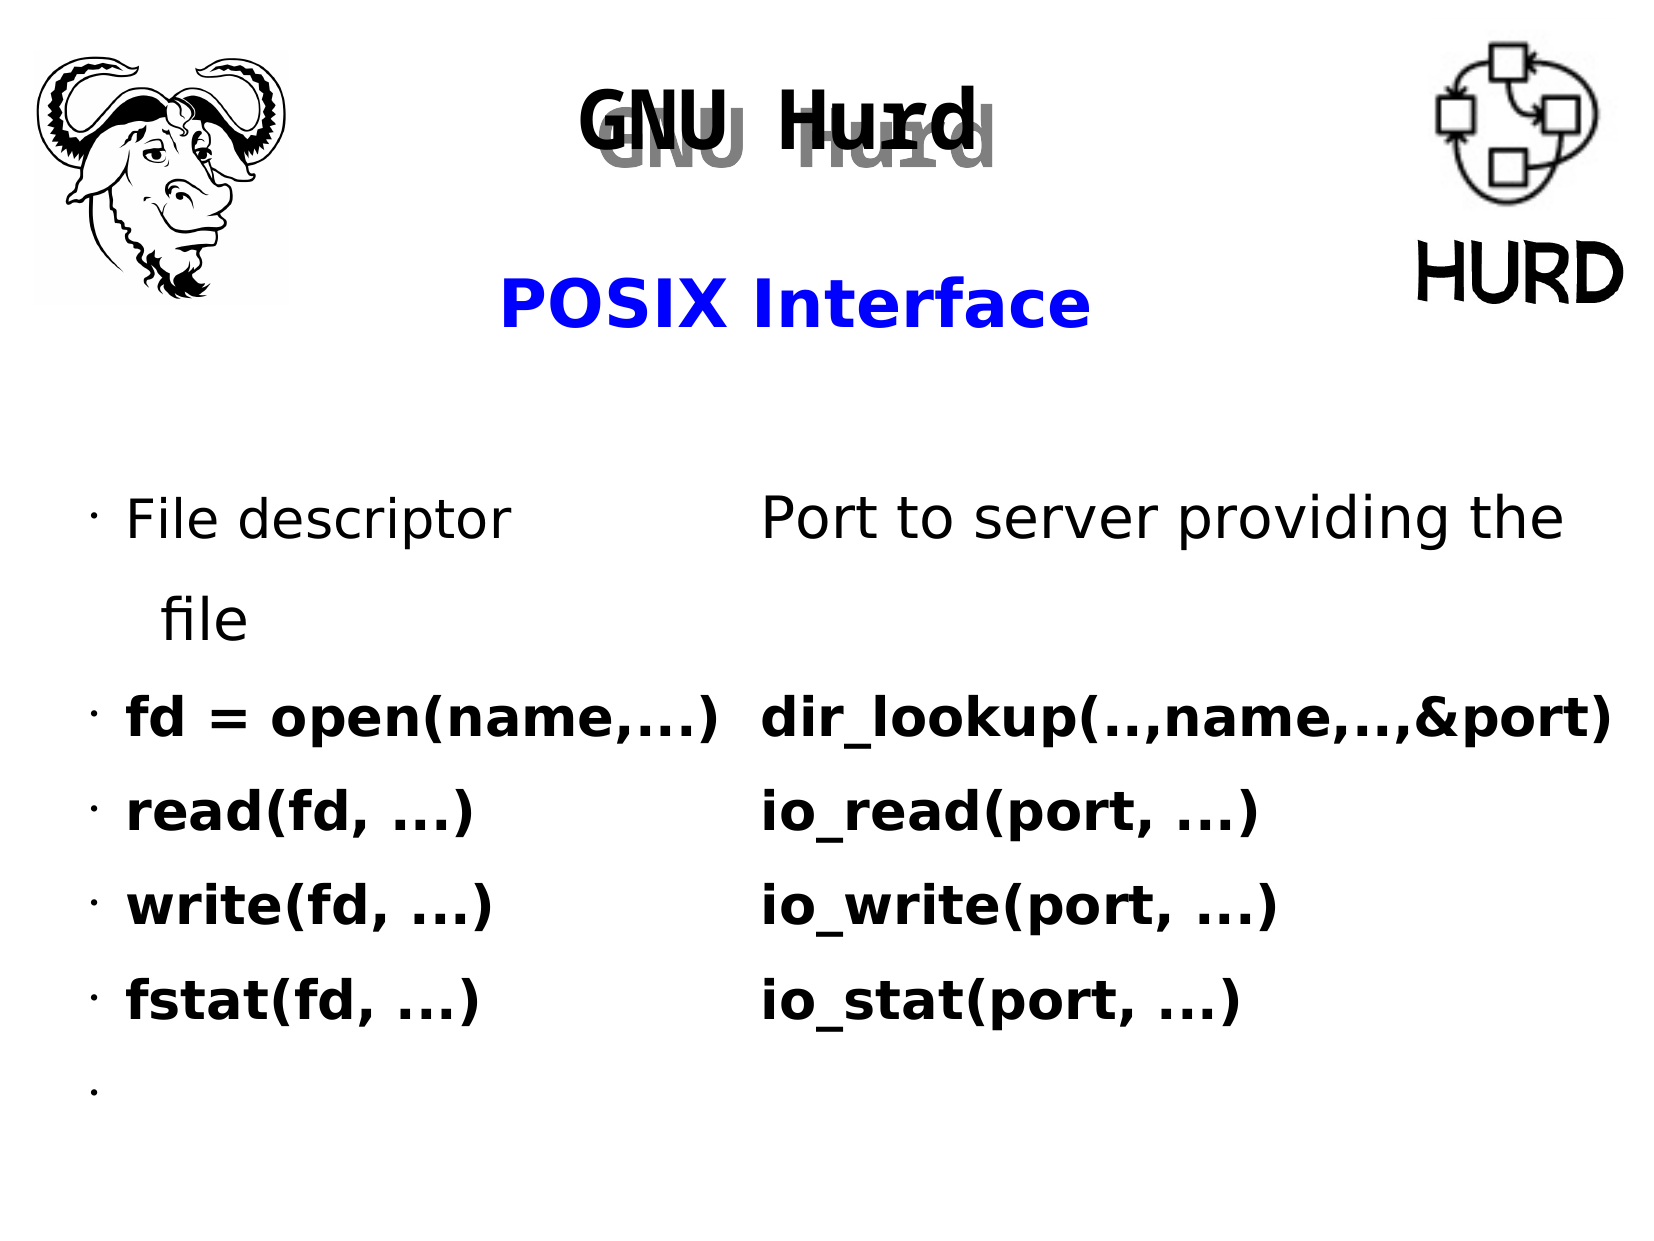

GNU Hurd
POSIX Interface
File descriptor 				Port to server providing the file
fd = open(name,...) 	dir_lookup(..,name,..,&port)
read(fd, ...) 				io_read(port, ...)
write(fd, ...) 				io_write(port, ...)
fstat(fd, ...) 				io_stat(port, ...)